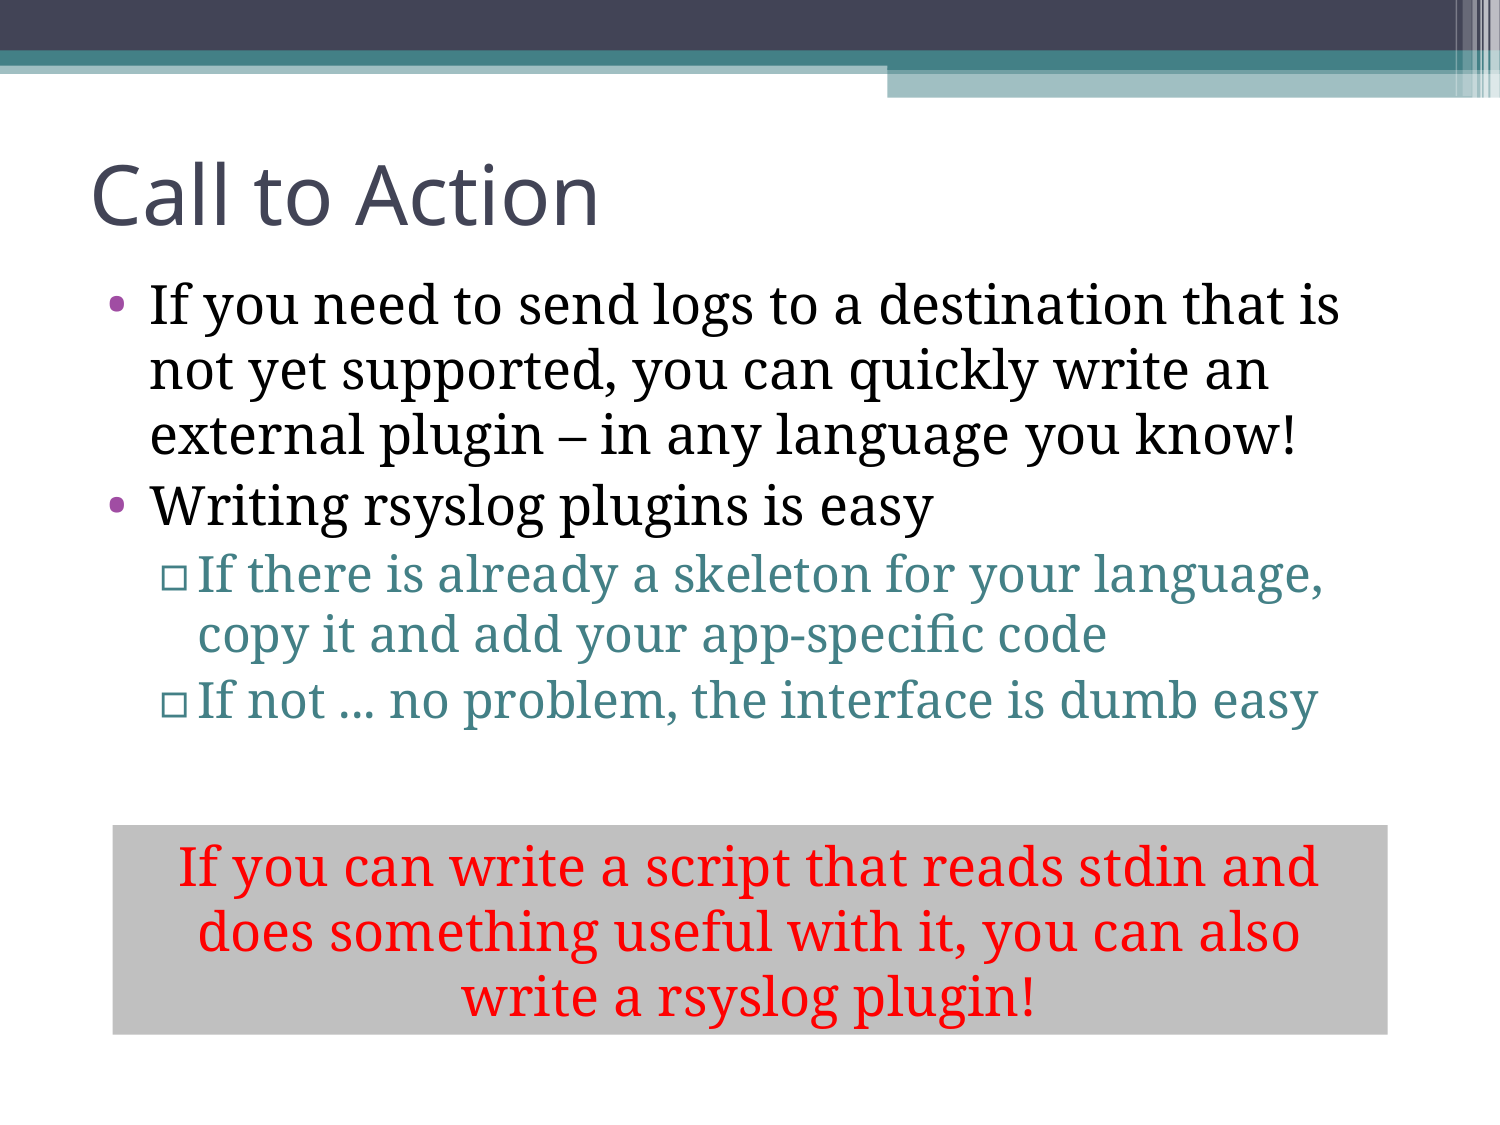

# Call to Action
If you need to send logs to a destination that is not yet supported, you can quickly write an external plugin – in any language you know!
Writing rsyslog plugins is easy
If there is already a skeleton for your language, copy it and add your app-specific code
If not ... no problem, the interface is dumb easy
If you can write a script that reads stdin and does something useful with it, you can also write a rsyslog plugin!